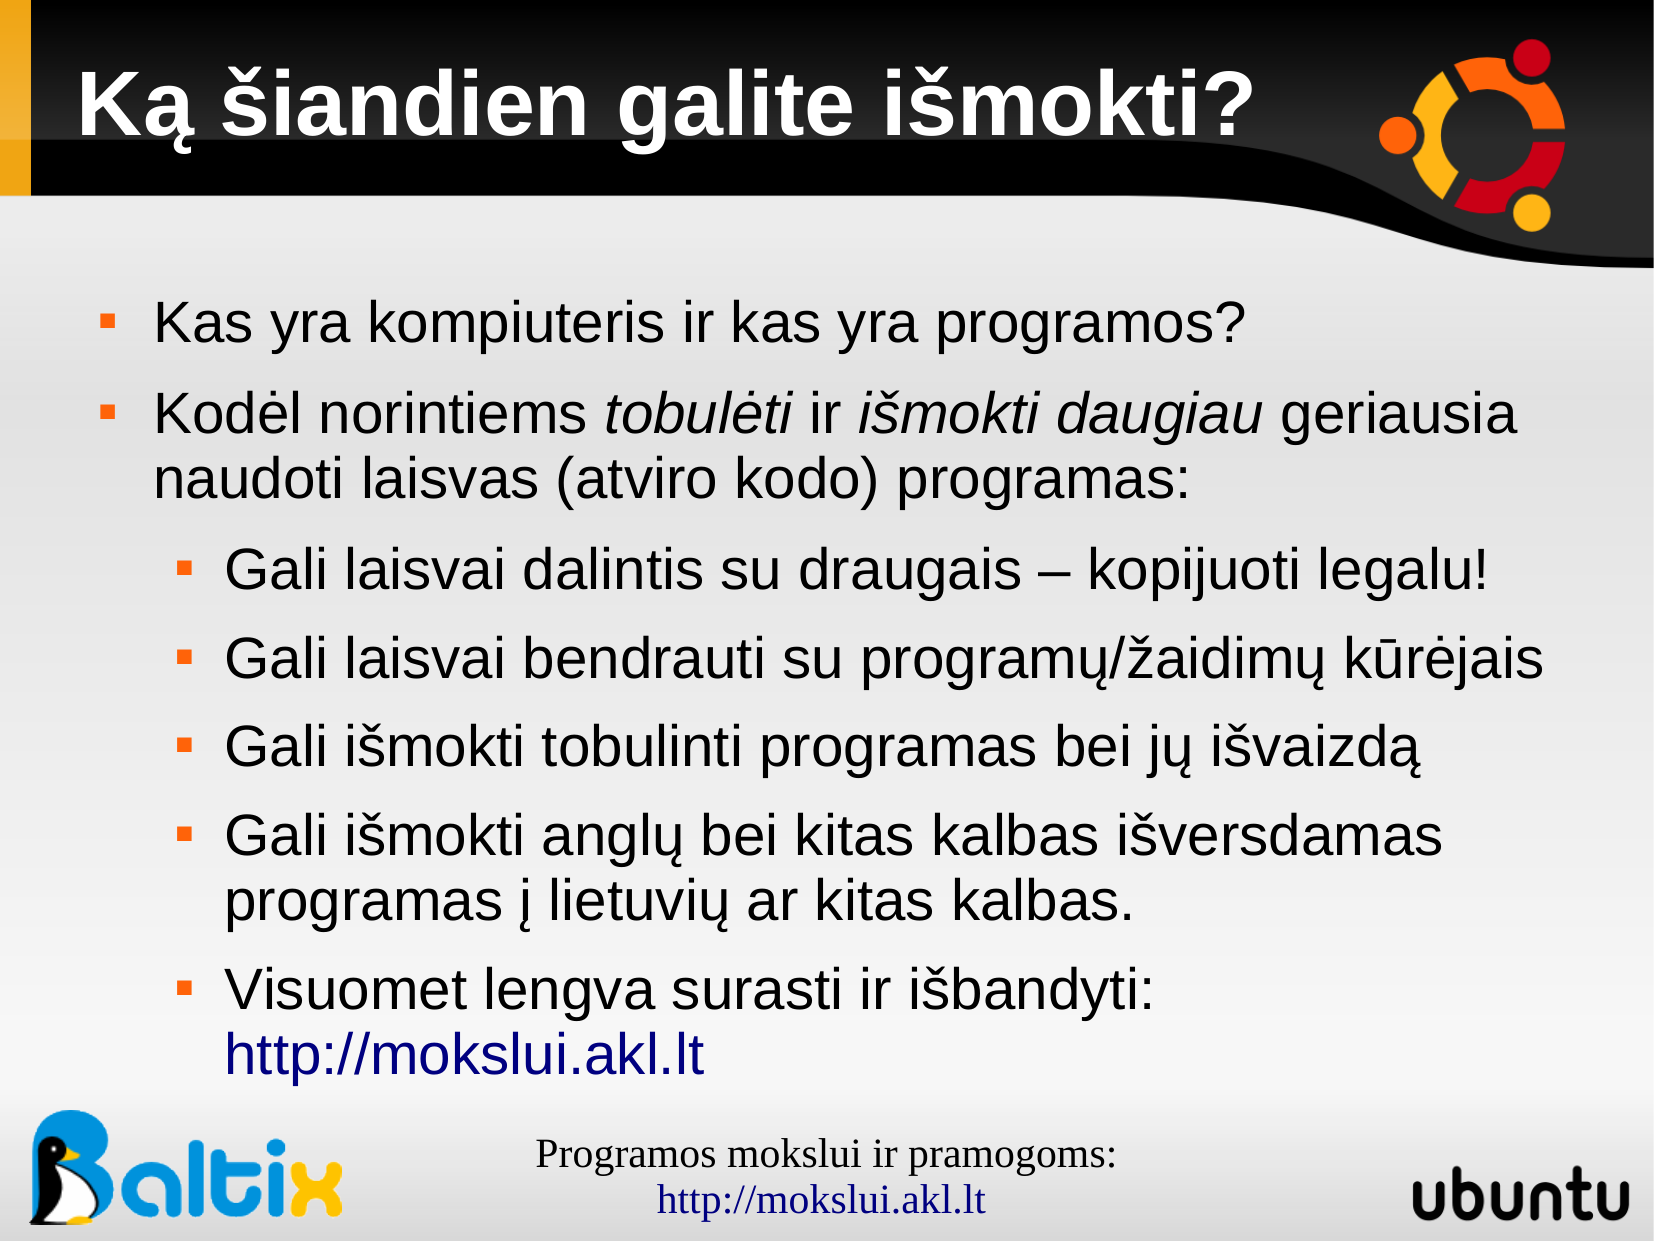

# Ką šiandien galite išmokti?
Kas yra kompiuteris ir kas yra programos?
Kodėl norintiems tobulėti ir išmokti daugiau geriausia naudoti laisvas (atviro kodo) programas:
Gali laisvai dalintis su draugais – kopijuoti legalu!
Gali laisvai bendrauti su programų/žaidimų kūrėjais
Gali išmokti tobulinti programas bei jų išvaizdą
Gali išmokti anglų bei kitas kalbas išversdamas programas į lietuvių ar kitas kalbas.
Visuomet lengva surasti ir išbandyti:
http://mokslui.akl.lt